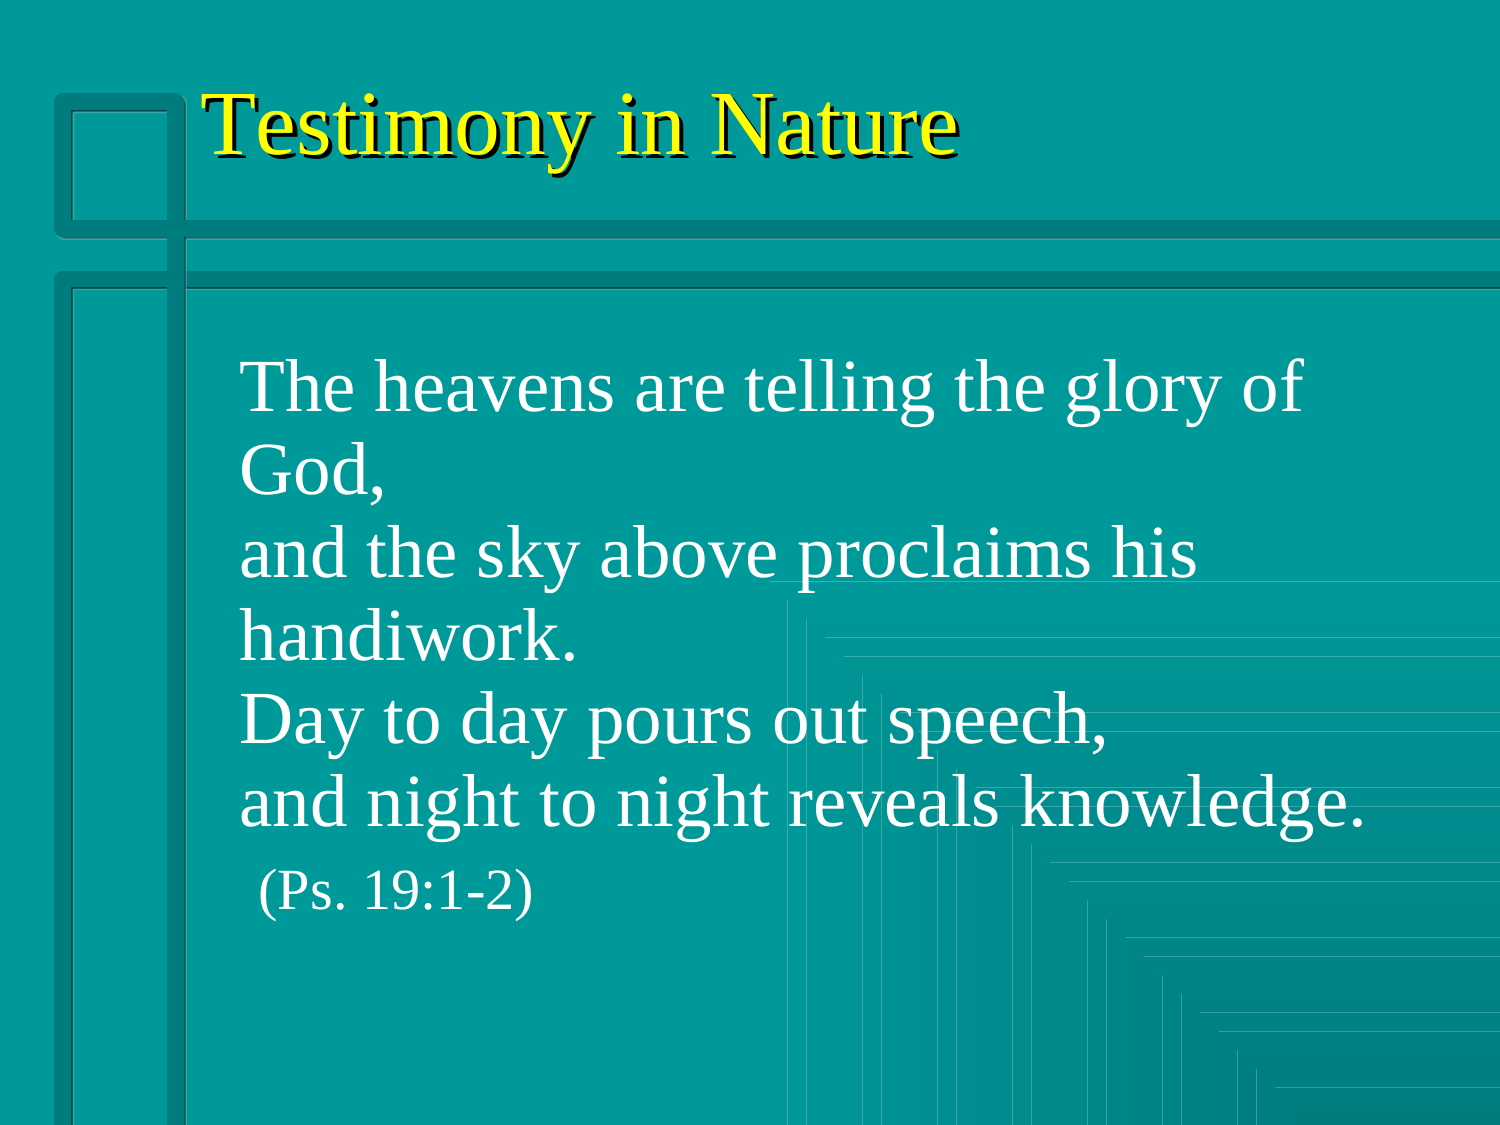

# Testimony in Nature
The heavens are telling the glory of God,
and the sky above proclaims his handiwork.
Day to day pours out speech,
and night to night reveals knowledge. (Ps. 19:1-2)